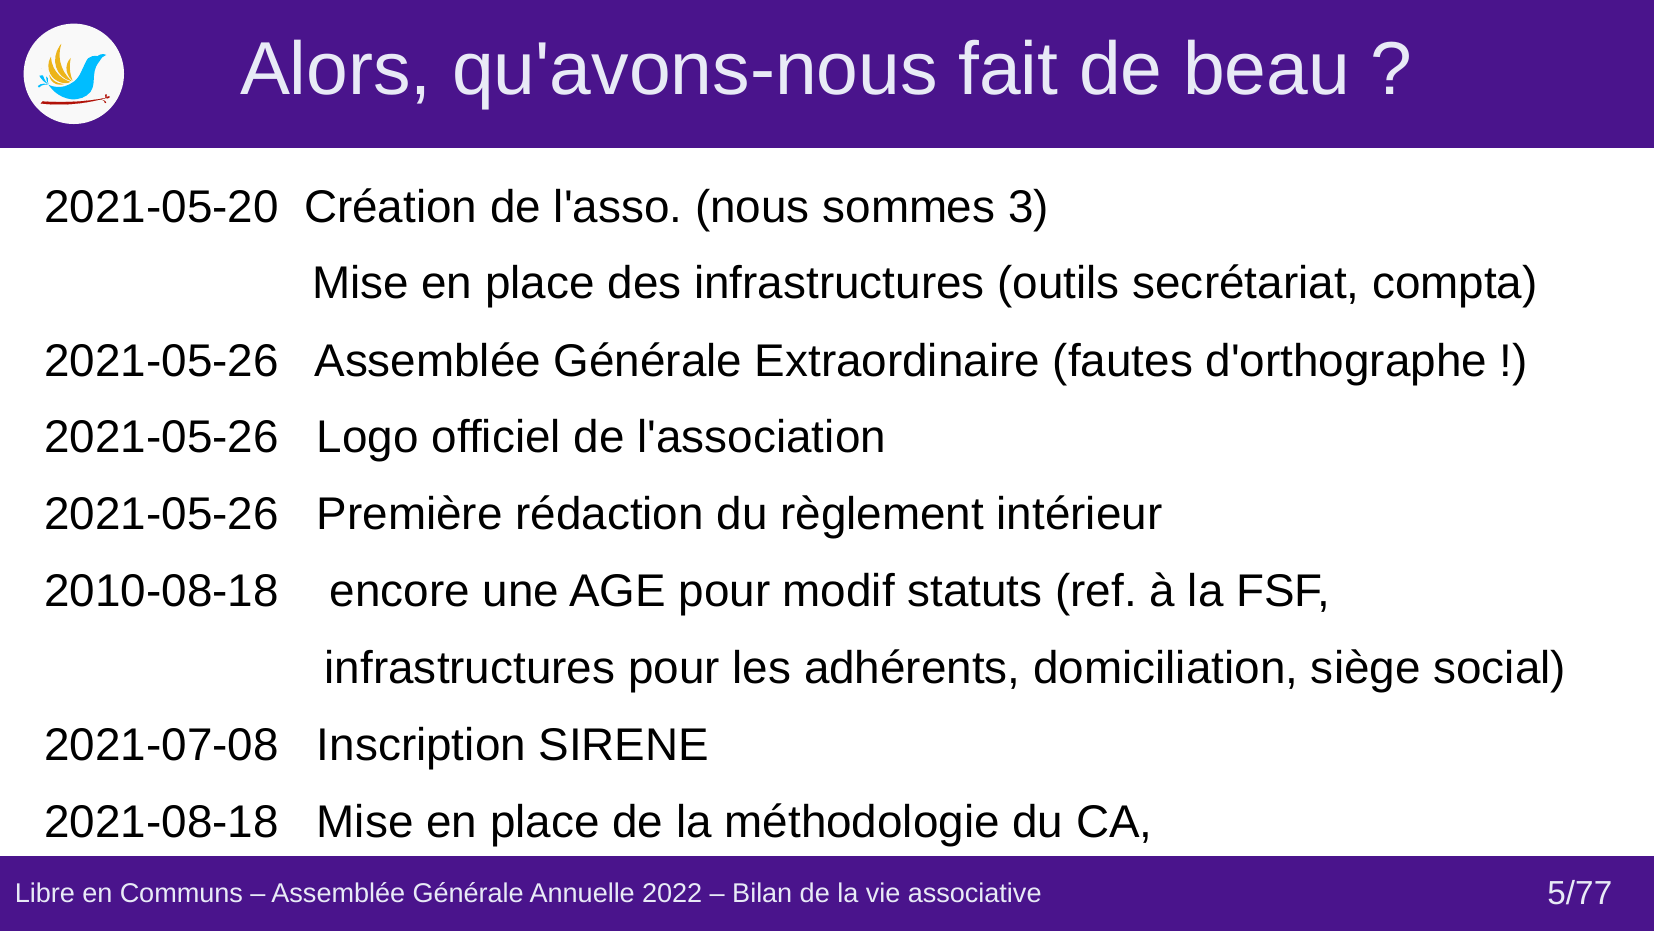

Alors, qu'avons-nous fait de beau ?
2021-05-20 Création de l'asso. (nous sommes 3)
 Mise en place des infrastructures (outils secrétariat, compta)
2021-05-26 Assemblée Générale Extraordinaire (fautes d'orthographe !)
2021-05-26 Logo officiel de l'association
2021-05-26 Première rédaction du règlement intérieur
2010-08-18 encore une AGE pour modif statuts (ref. à la FSF,
 infrastructures pour les adhérents, domiciliation, siège social)
2021-07-08 Inscription SIRENE
2021-08-18 Mise en place de la méthodologie du CA,
Libre en Communs – Assemblée Générale Annuelle 2022 – Bilan de la vie associative